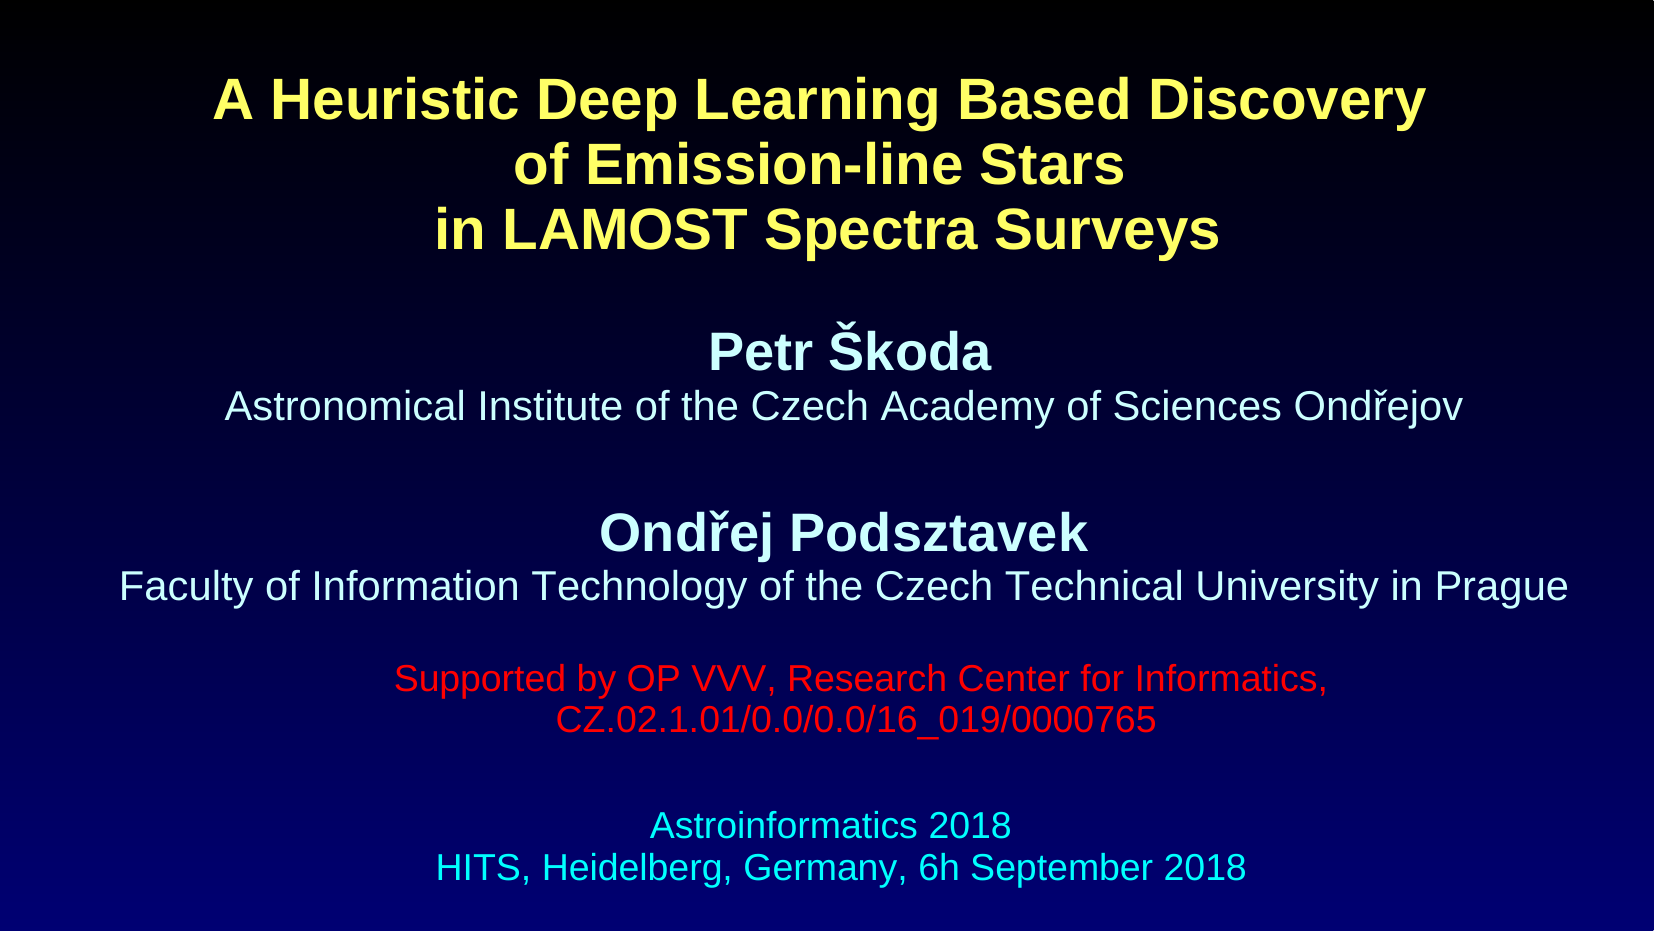

#
A Heuristic Deep Learning Based Discovery
of Emission-line Stars
in LAMOST Spectra Surveys
Petr Škoda
Astronomical Institute of the Czech Academy of Sciences Ondřejov
Ondřej Podsztavek
Faculty of Information Technology of the Czech Technical University in Prague
Supported by OP VVV, Research Center for Informatics, CZ.02.1.01/0.0/0.0/16_019/0000765
Astroinformatics 2018
 HITS, Heidelberg, Germany, 6h September 2018